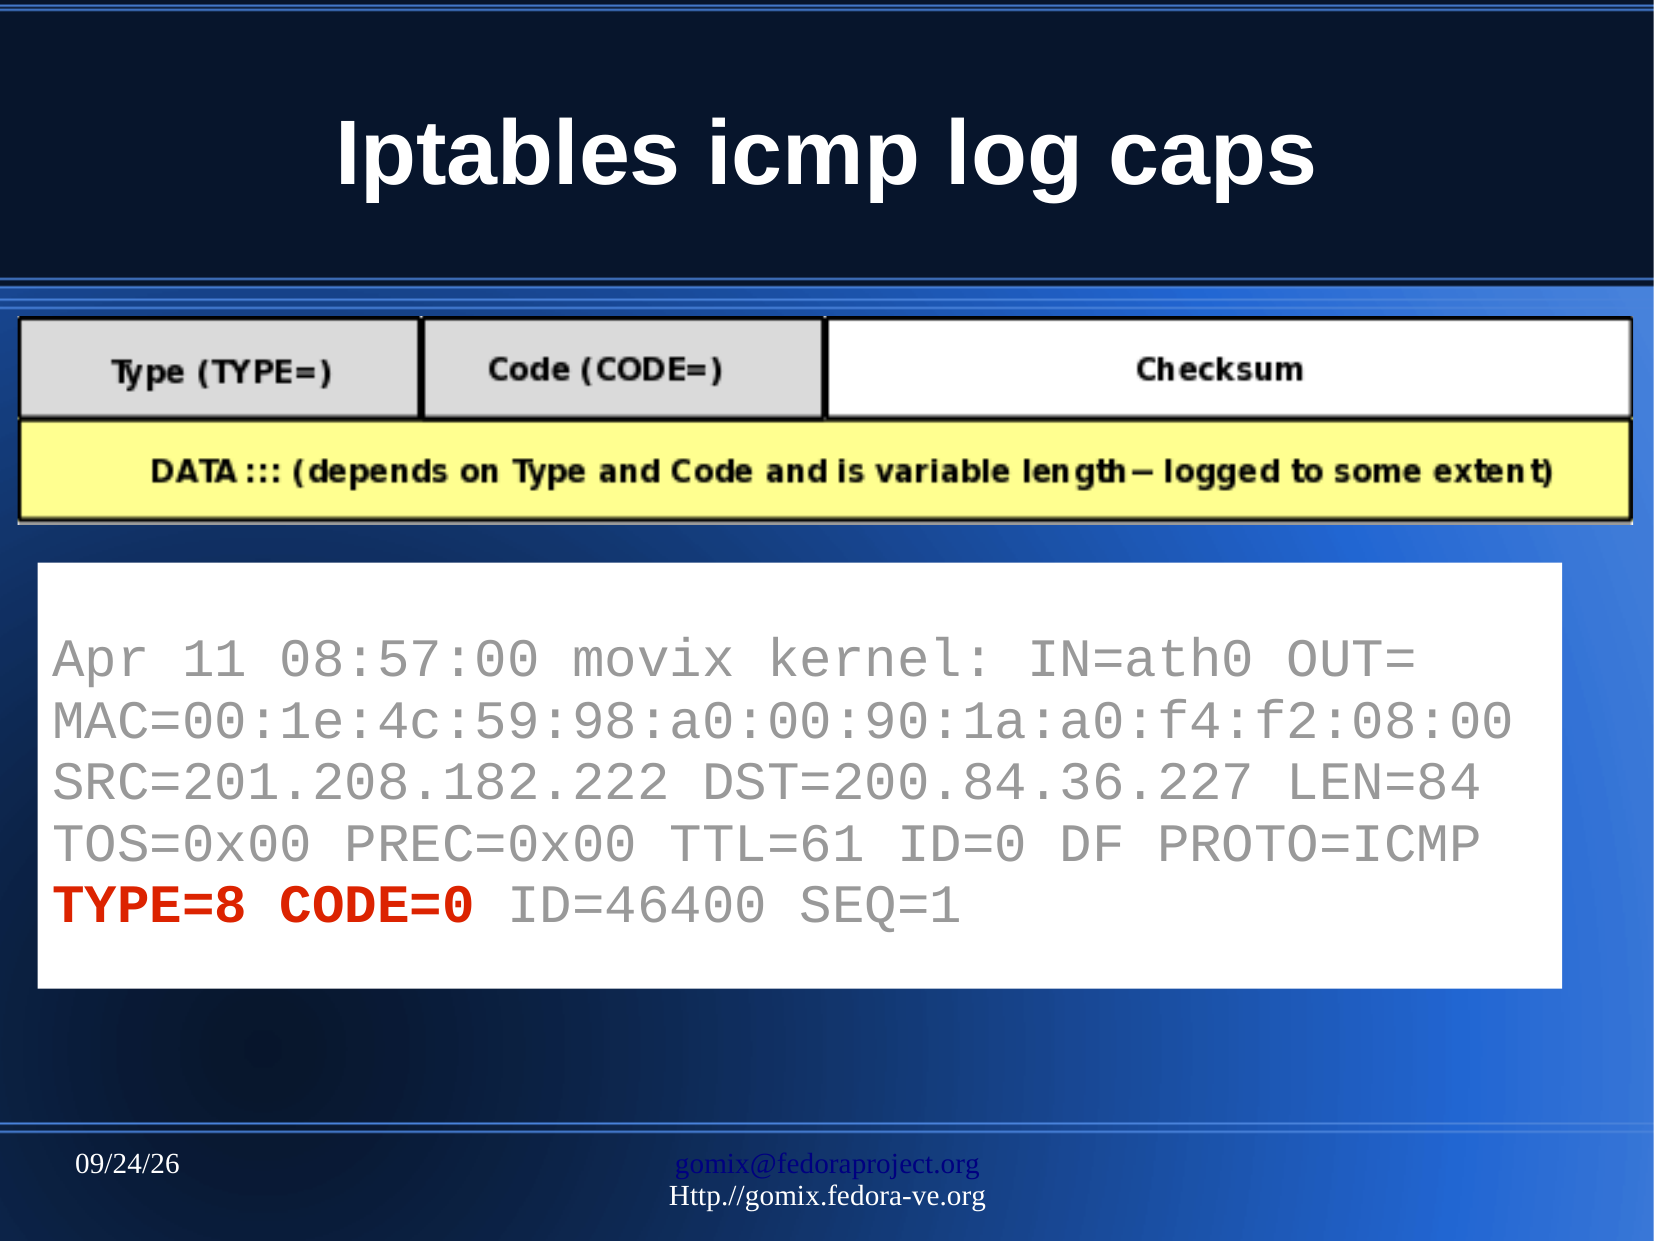

# Iptables icmp log caps
Apr 11 08:57:00 movix kernel: IN=ath0 OUT=
MAC=00:1e:4c:59:98:a0:00:90:1a:a0:f4:f2:08:00
SRC=201.208.182.222 DST=200.84.36.227 LEN=84
TOS=0x00 PREC=0x00 TTL=61 ID=0 DF PROTO=ICMP
TYPE=8 CODE=0 ID=46400 SEQ=1